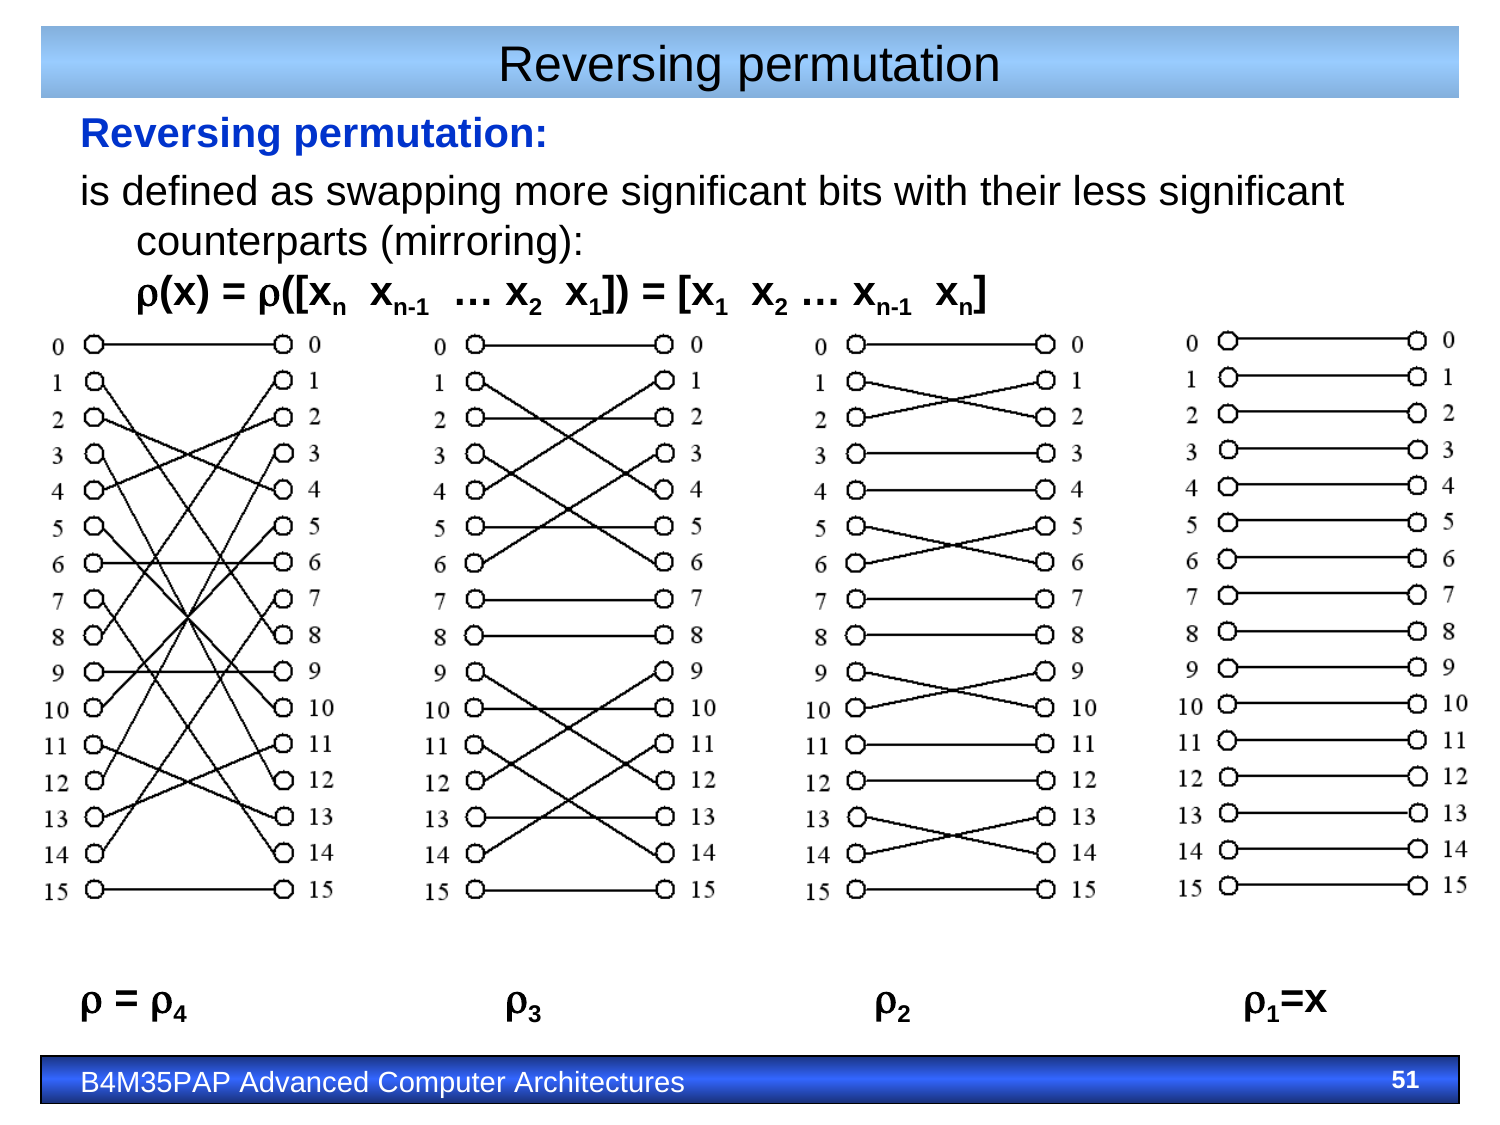

# Reversing permutation
Reversing permutation:
is defined as swapping more significant bits with their less significant counterparts (mirroring):
(x) = ([xn xn-1 … x2 x1]) = [x1 x2 … xn-1 xn]
 = 4					3					2					1=x